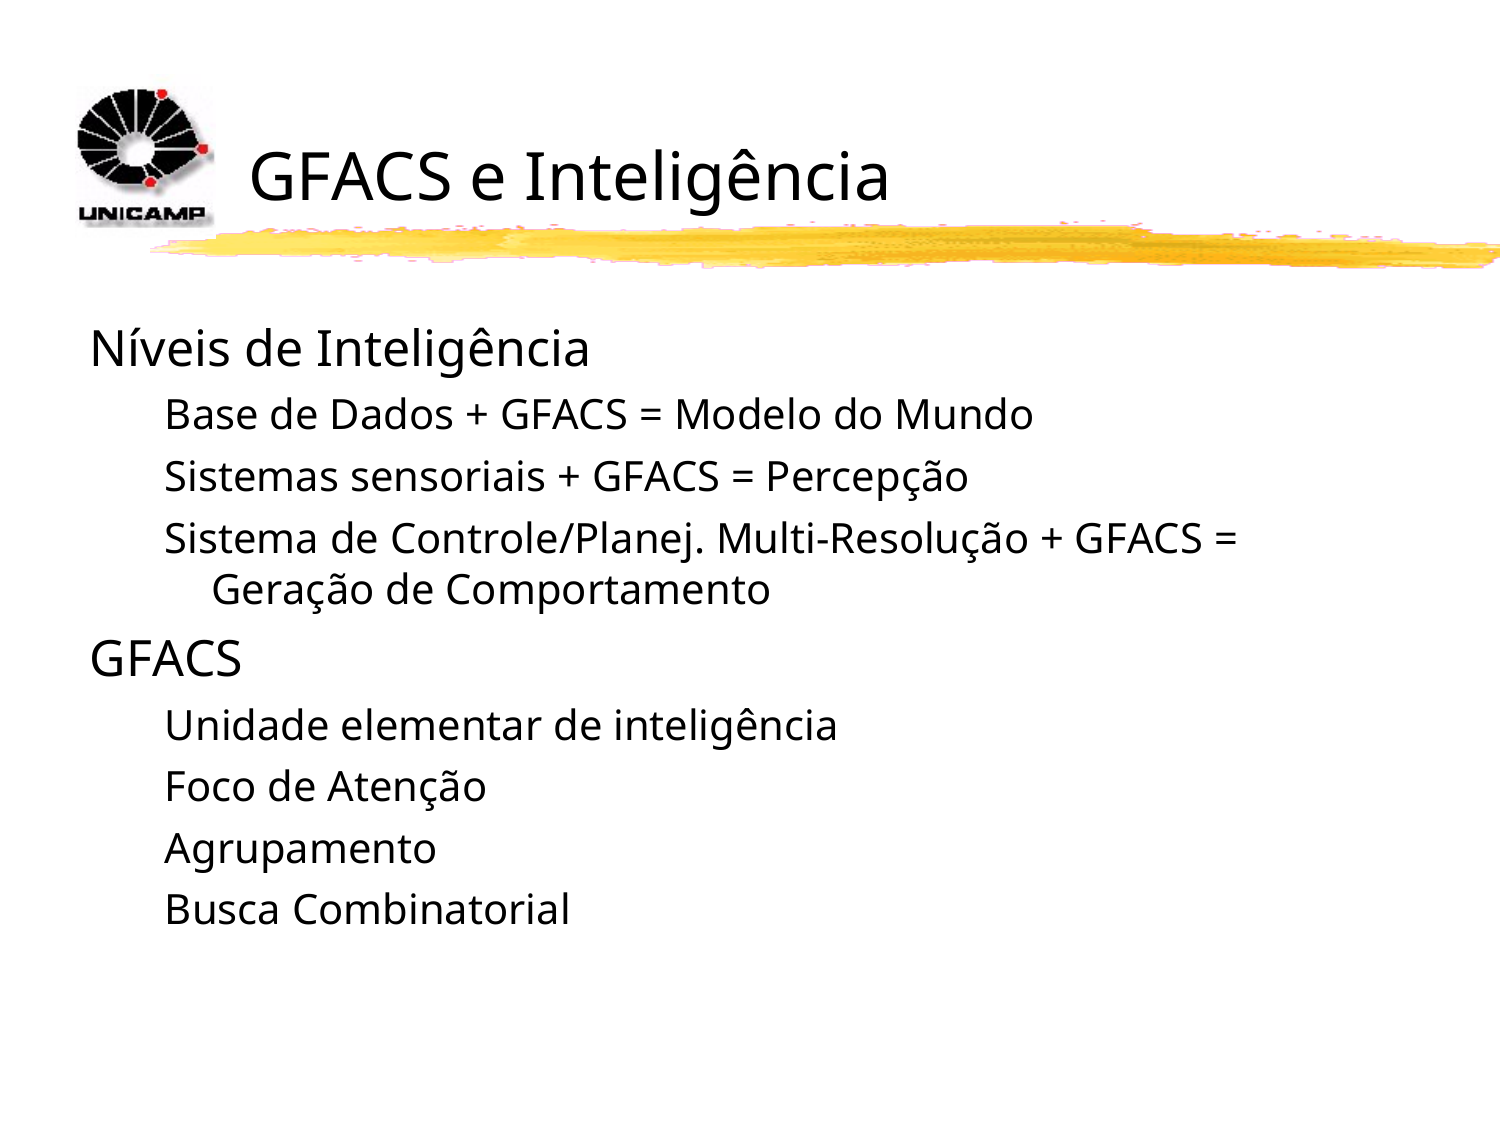

# GFACS e Inteligência
Níveis de Inteligência
Base de Dados + GFACS = Modelo do Mundo
Sistemas sensoriais + GFACS = Percepção
Sistema de Controle/Planej. Multi-Resolução + GFACS = Geração de Comportamento
GFACS
Unidade elementar de inteligência
Foco de Atenção
Agrupamento
Busca Combinatorial